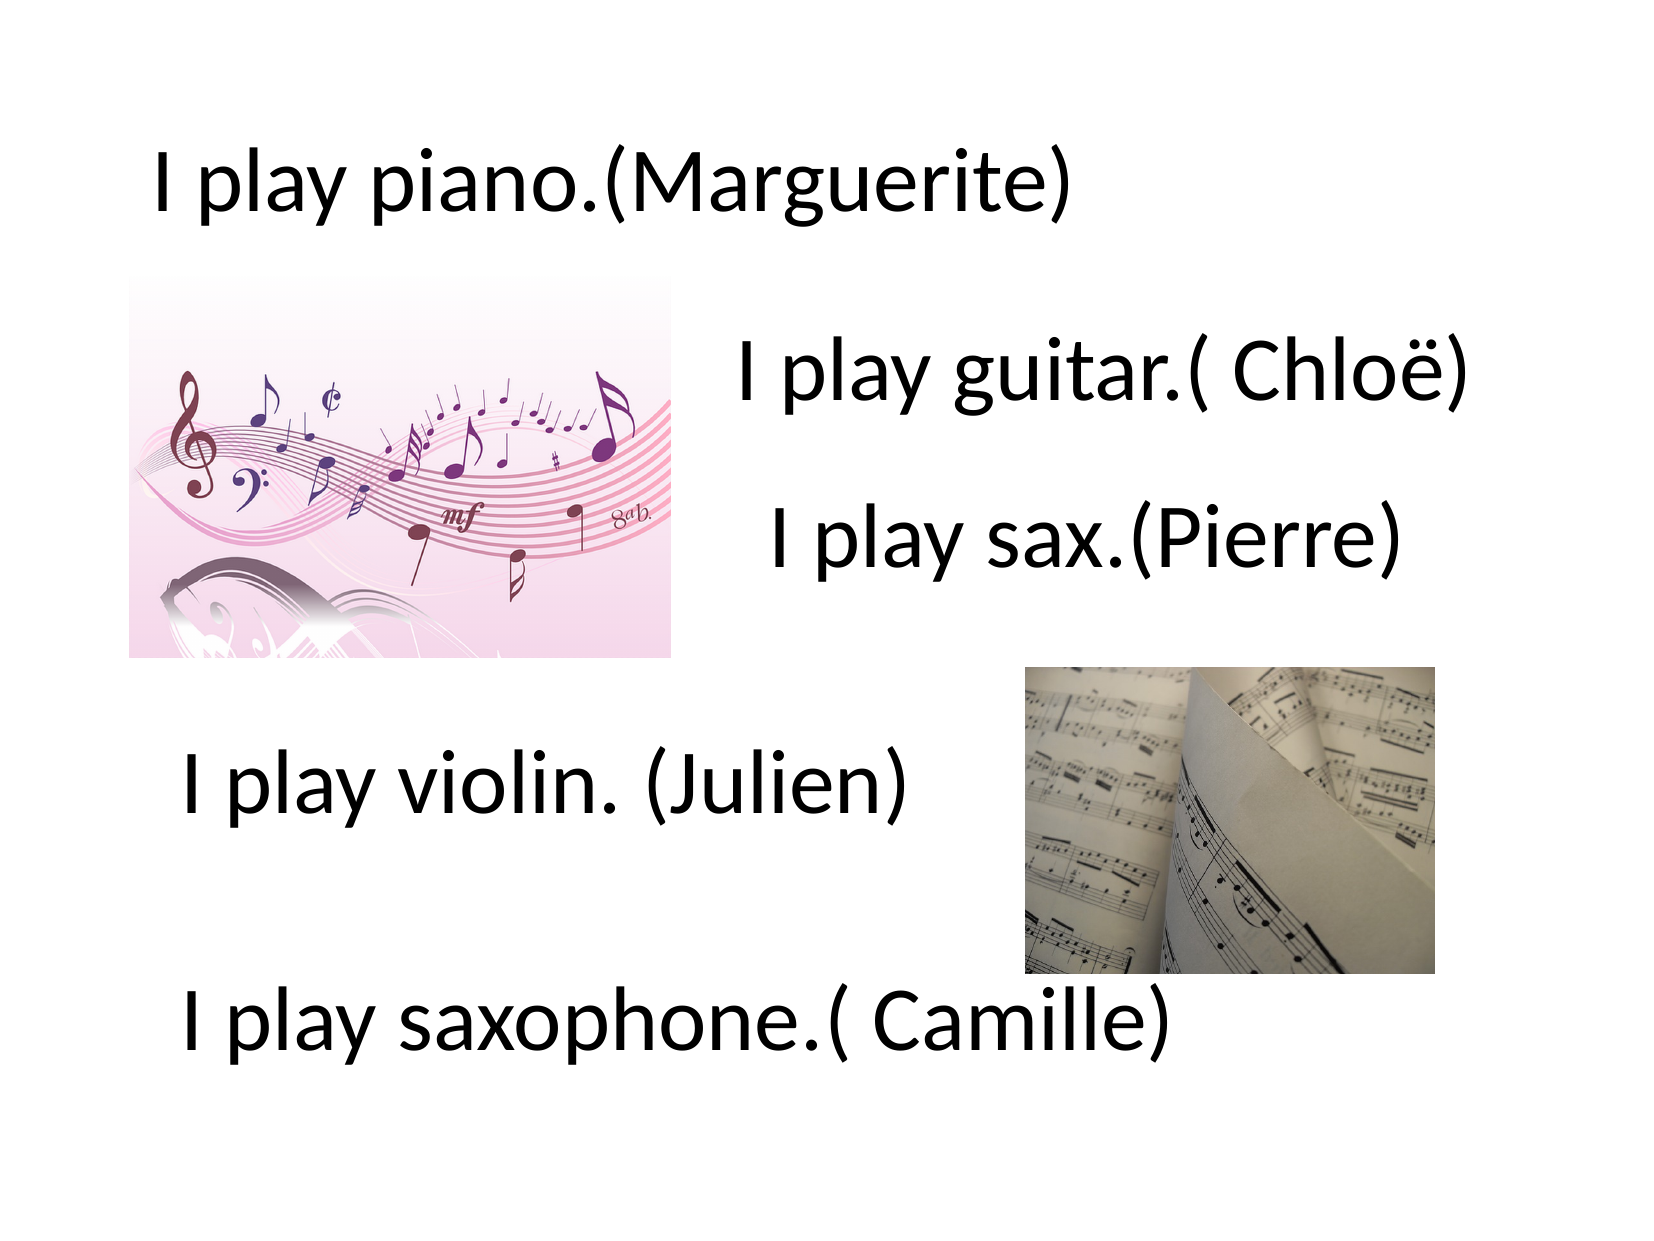

I play piano.(Marguerite)
I play guitar.( Chloë)
I play sax.(Pierre)
I play violin. (Julien)
I play saxophone.( Camille)